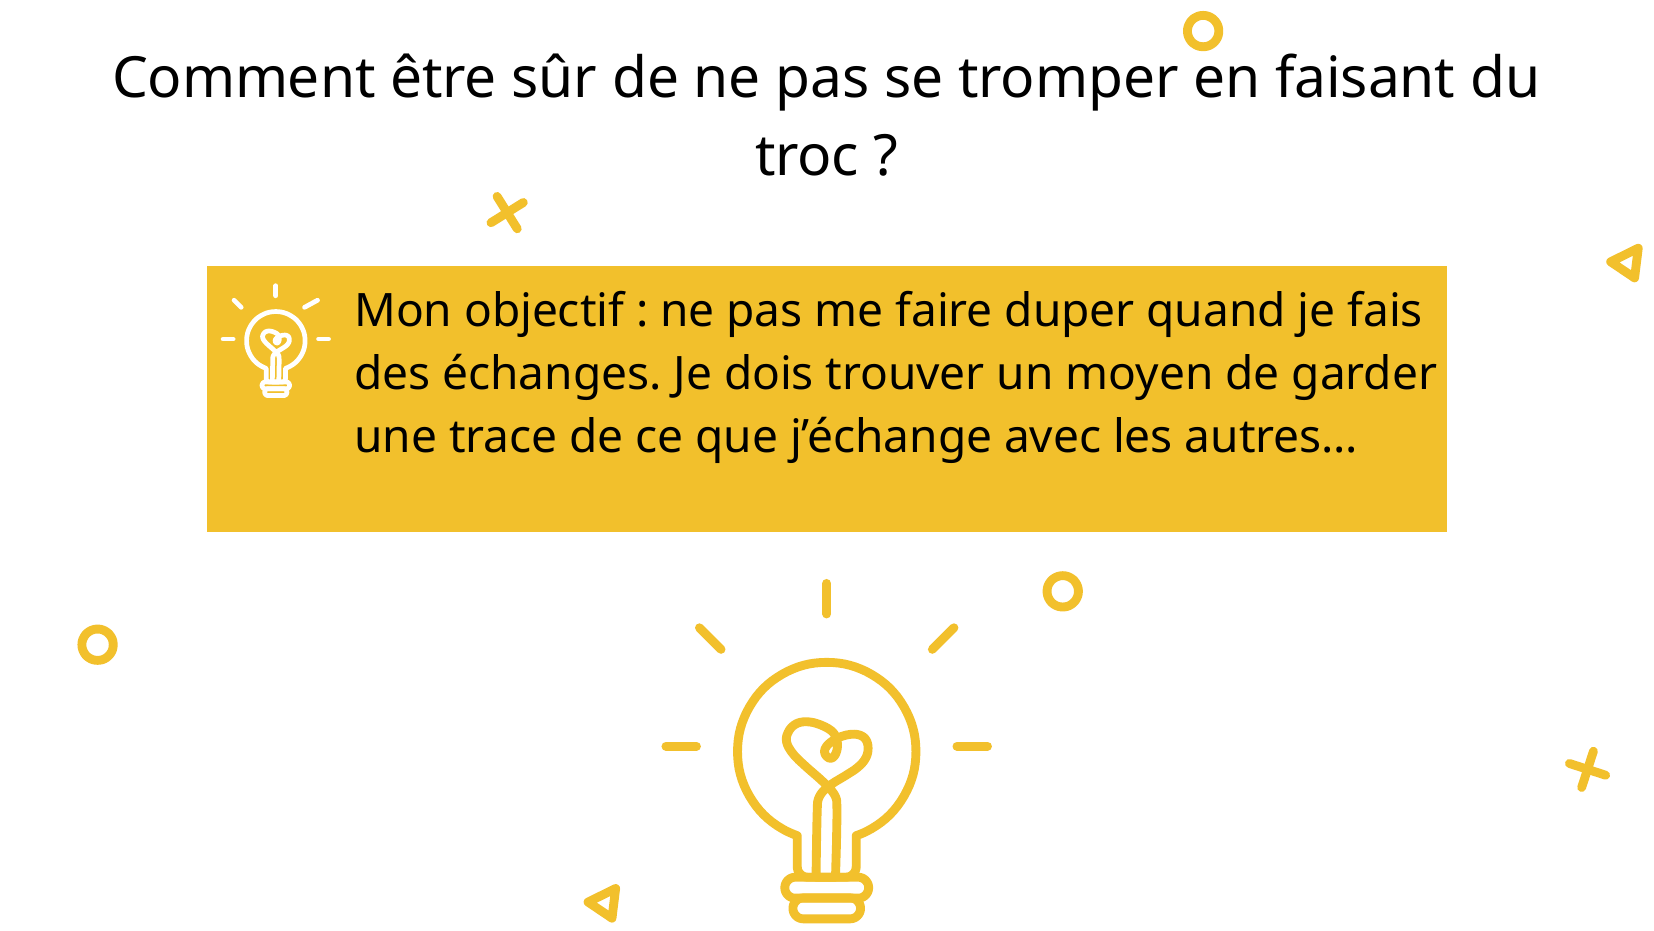

# Comment être sûr de ne pas se tromper en faisant du troc ?
Mon objectif : ne pas me faire duper quand je fais des échanges. Je dois trouver un moyen de garder une trace de ce que j’échange avec les autres...